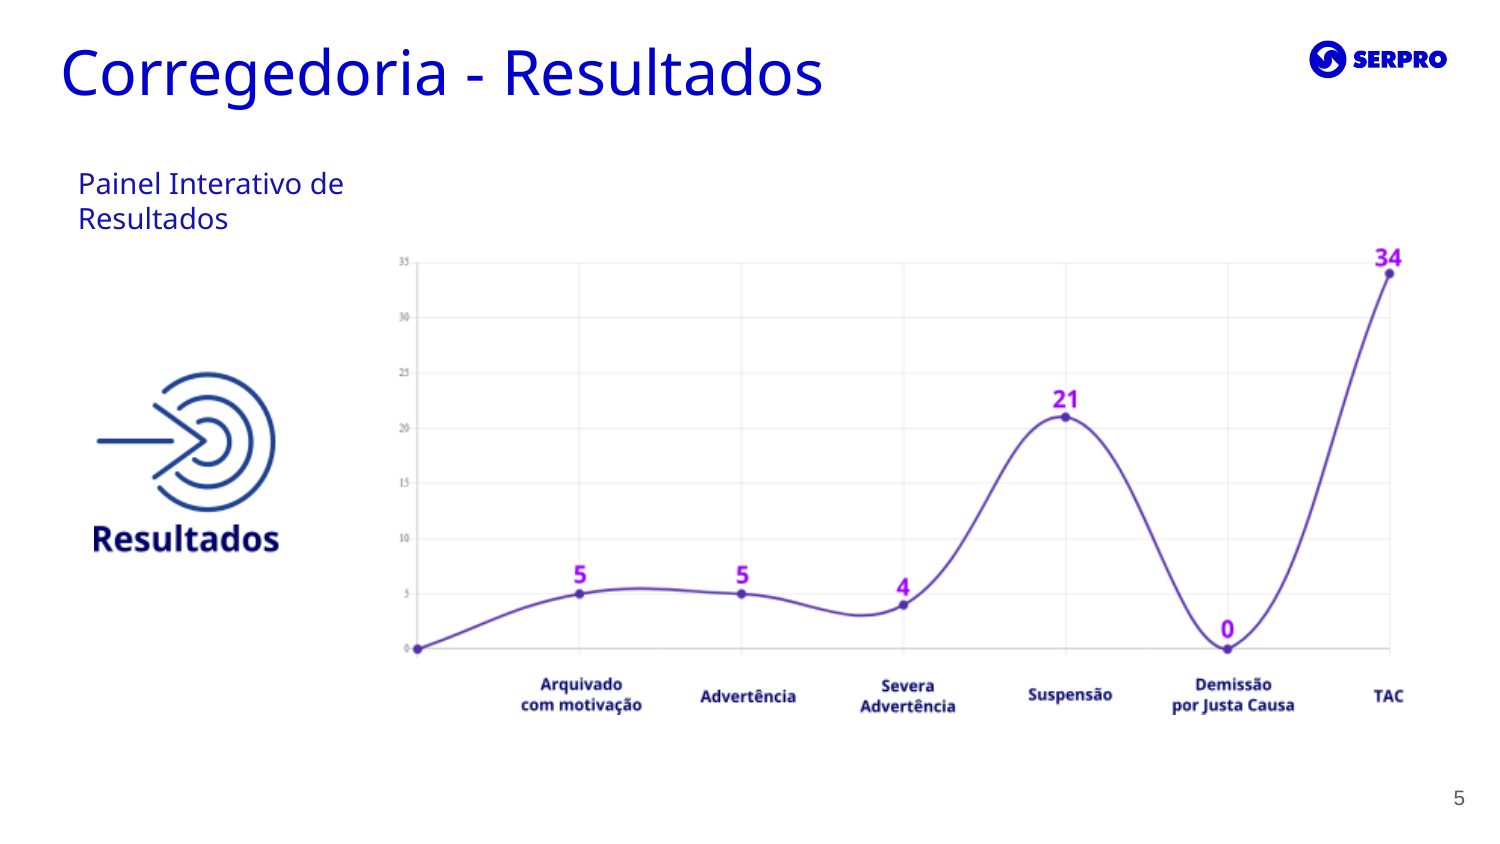

Corregedoria - Resultados
Painel Interativo de Resultados